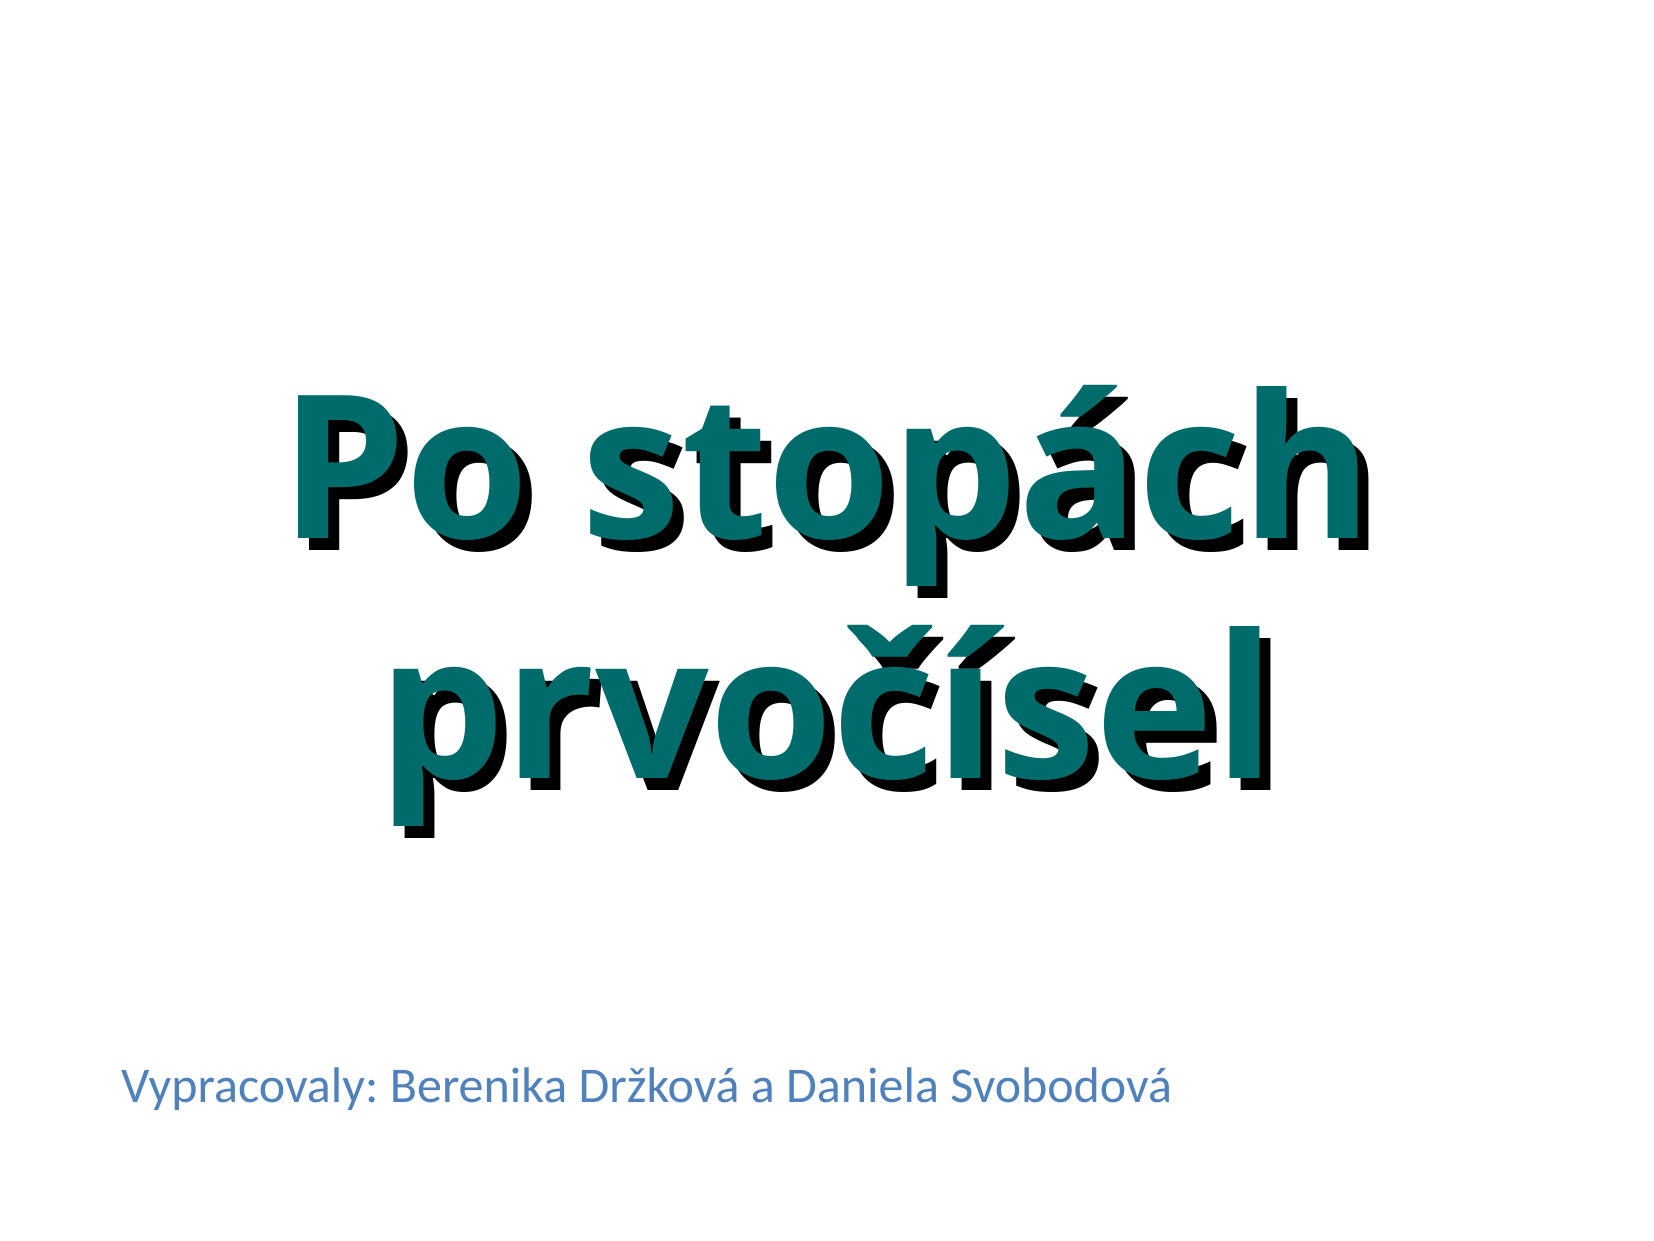

# Po stopách prvočísel
Vypracovaly: Berenika Držková a Daniela Svobodová